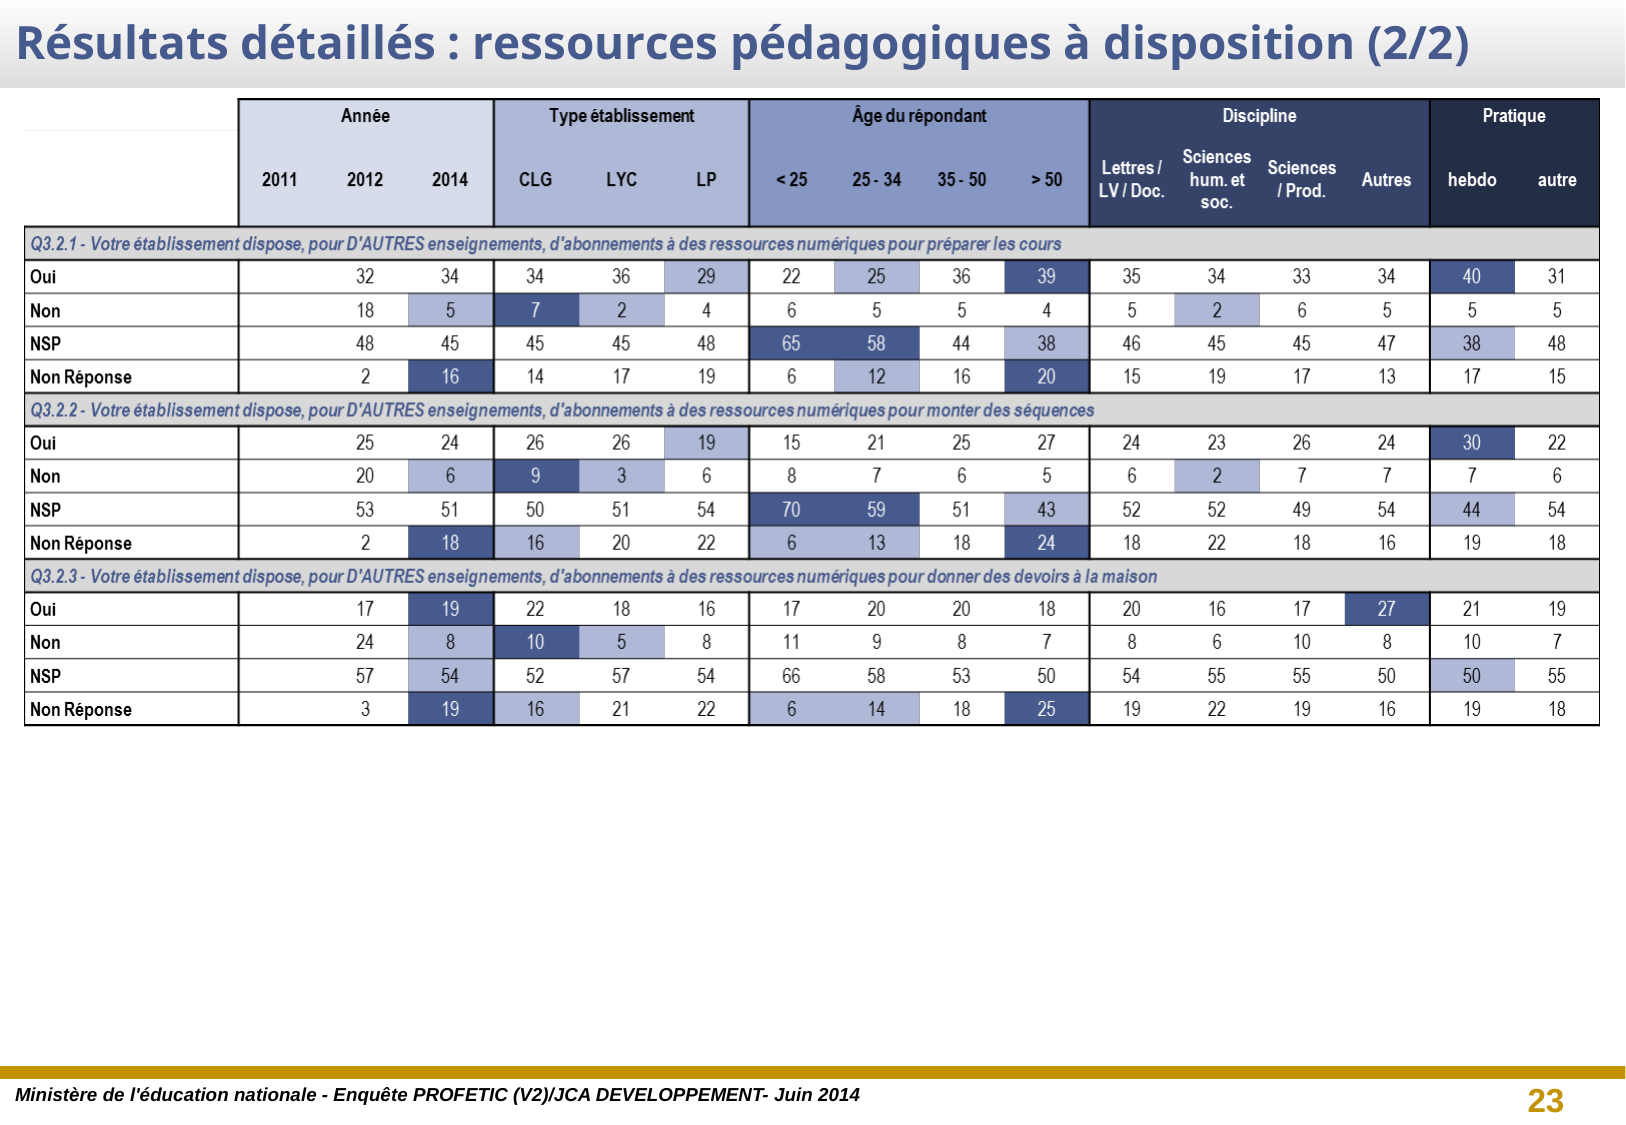

# Résultats détaillés : ressources pédagogiques à disposition (2/2)
21
Ministère de l'éducation nationale - Enquête PROFETIC (V2)/JCA DEVELOPPEMENT- Juin 2014